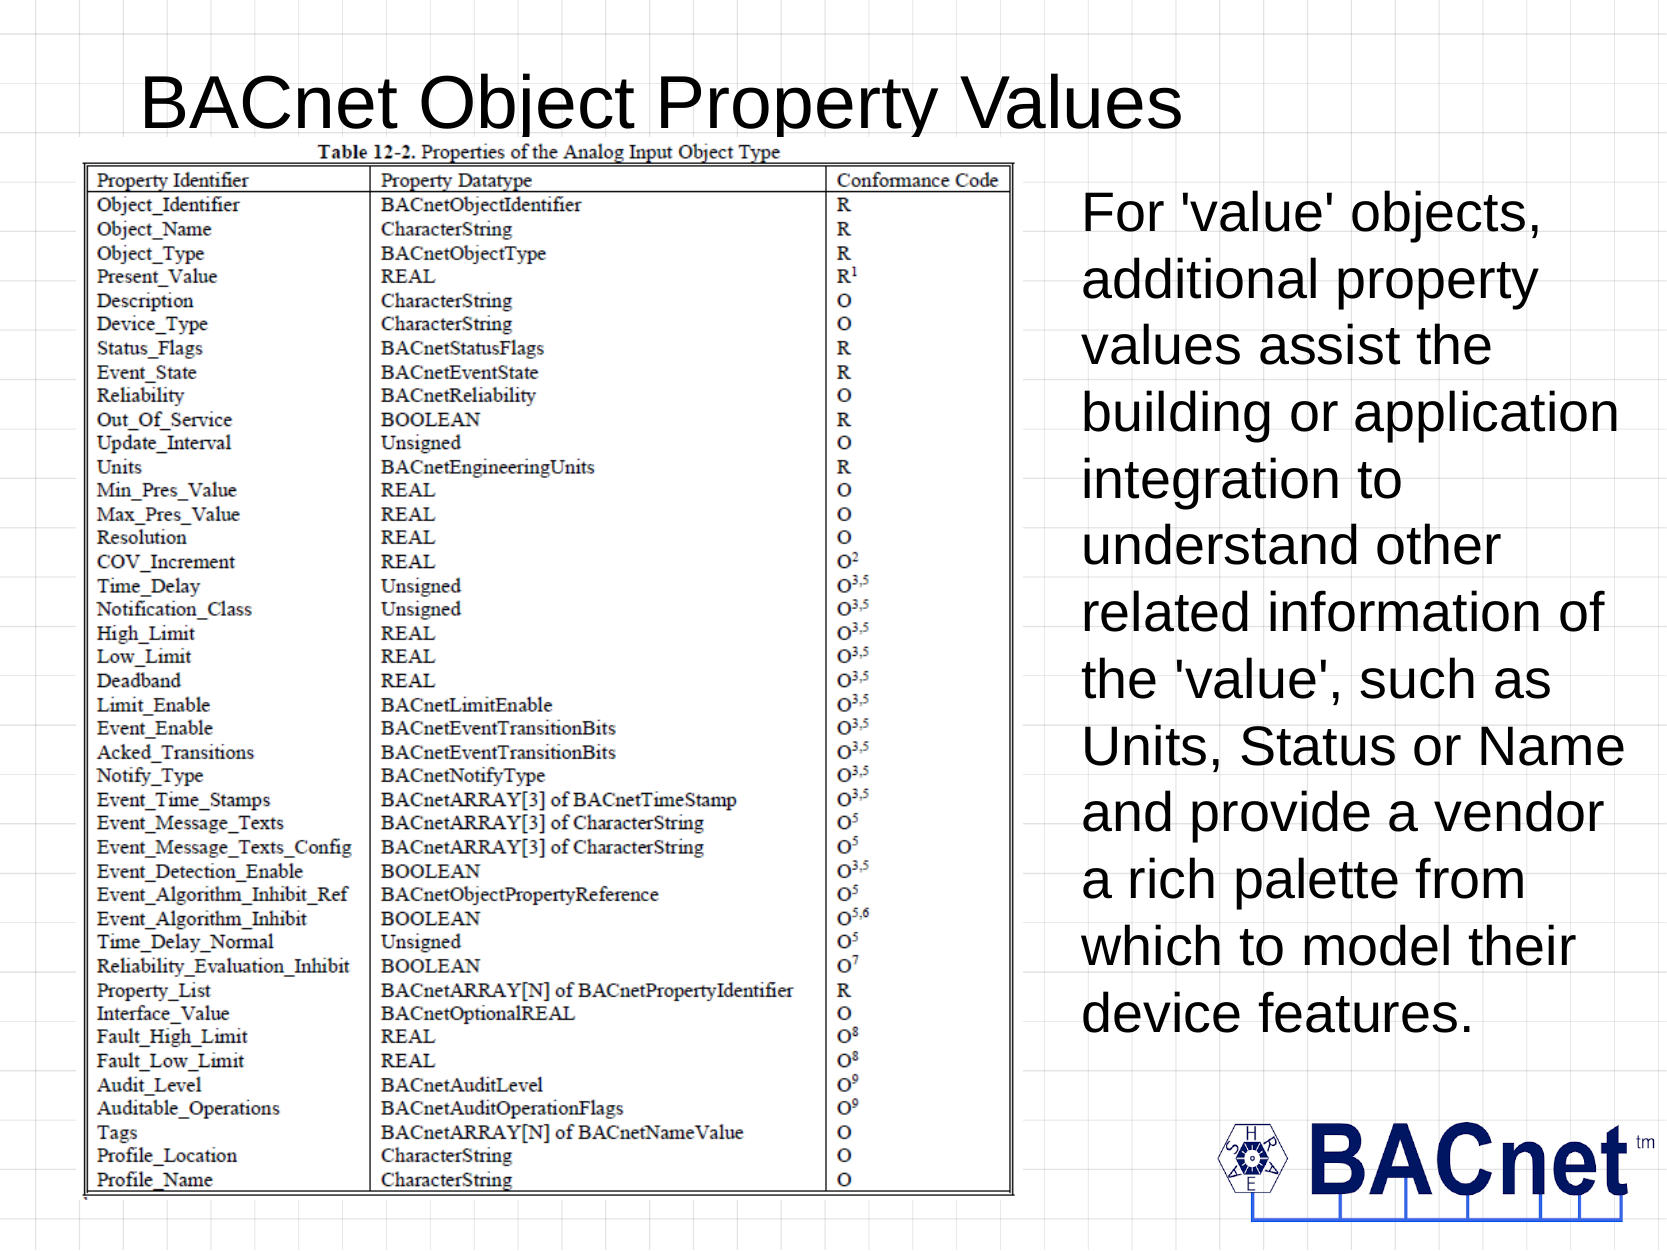

# BACnet Object Property Values
For 'value' objects, additional property values assist the building or application integration to understand other related information of the 'value', such as Units, Status or Name and provide a vendor a rich palette from which to model their device features.